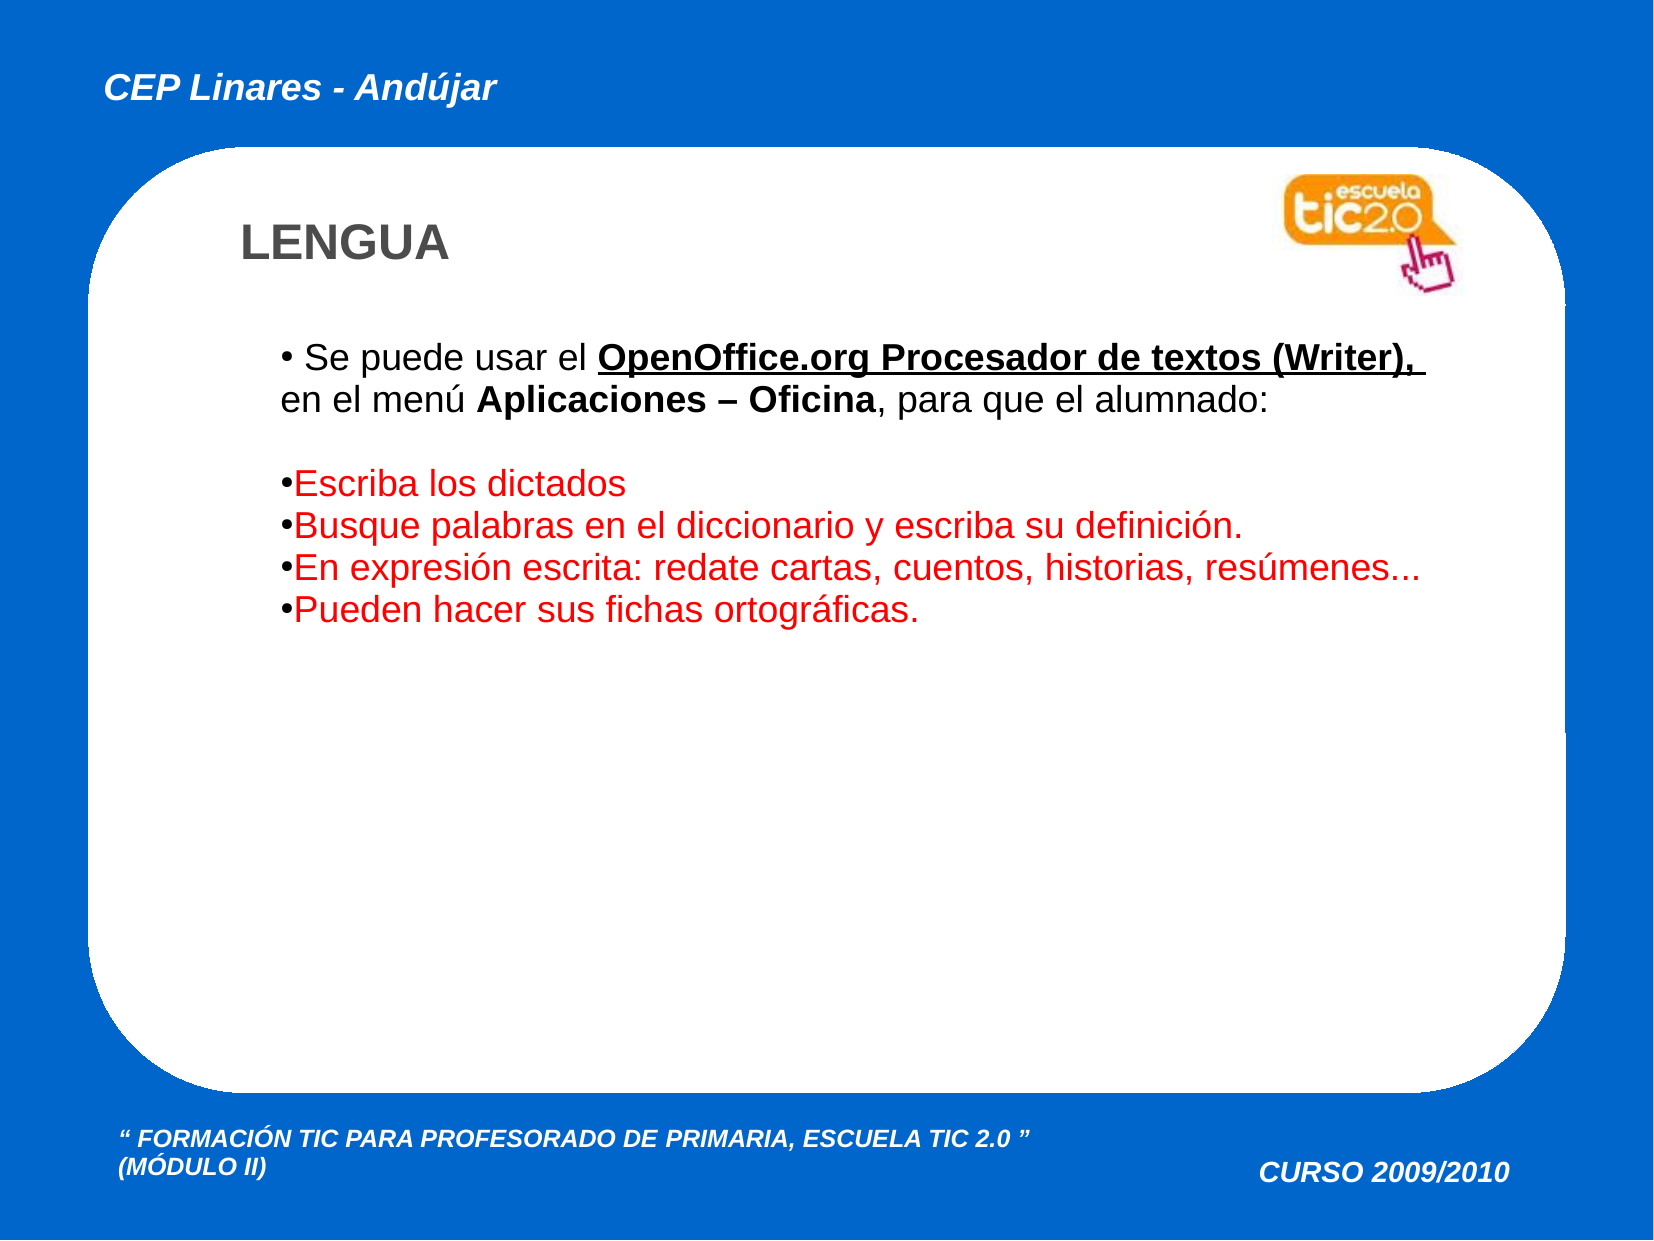

LENGUA
 Se puede usar el OpenOffice.org Procesador de textos (Writer),
en el menú Aplicaciones – Oficina, para que el alumnado:
Escriba los dictados
Busque palabras en el diccionario y escriba su definición.
En expresión escrita: redate cartas, cuentos, historias, resúmenes...
Pueden hacer sus fichas ortográficas.